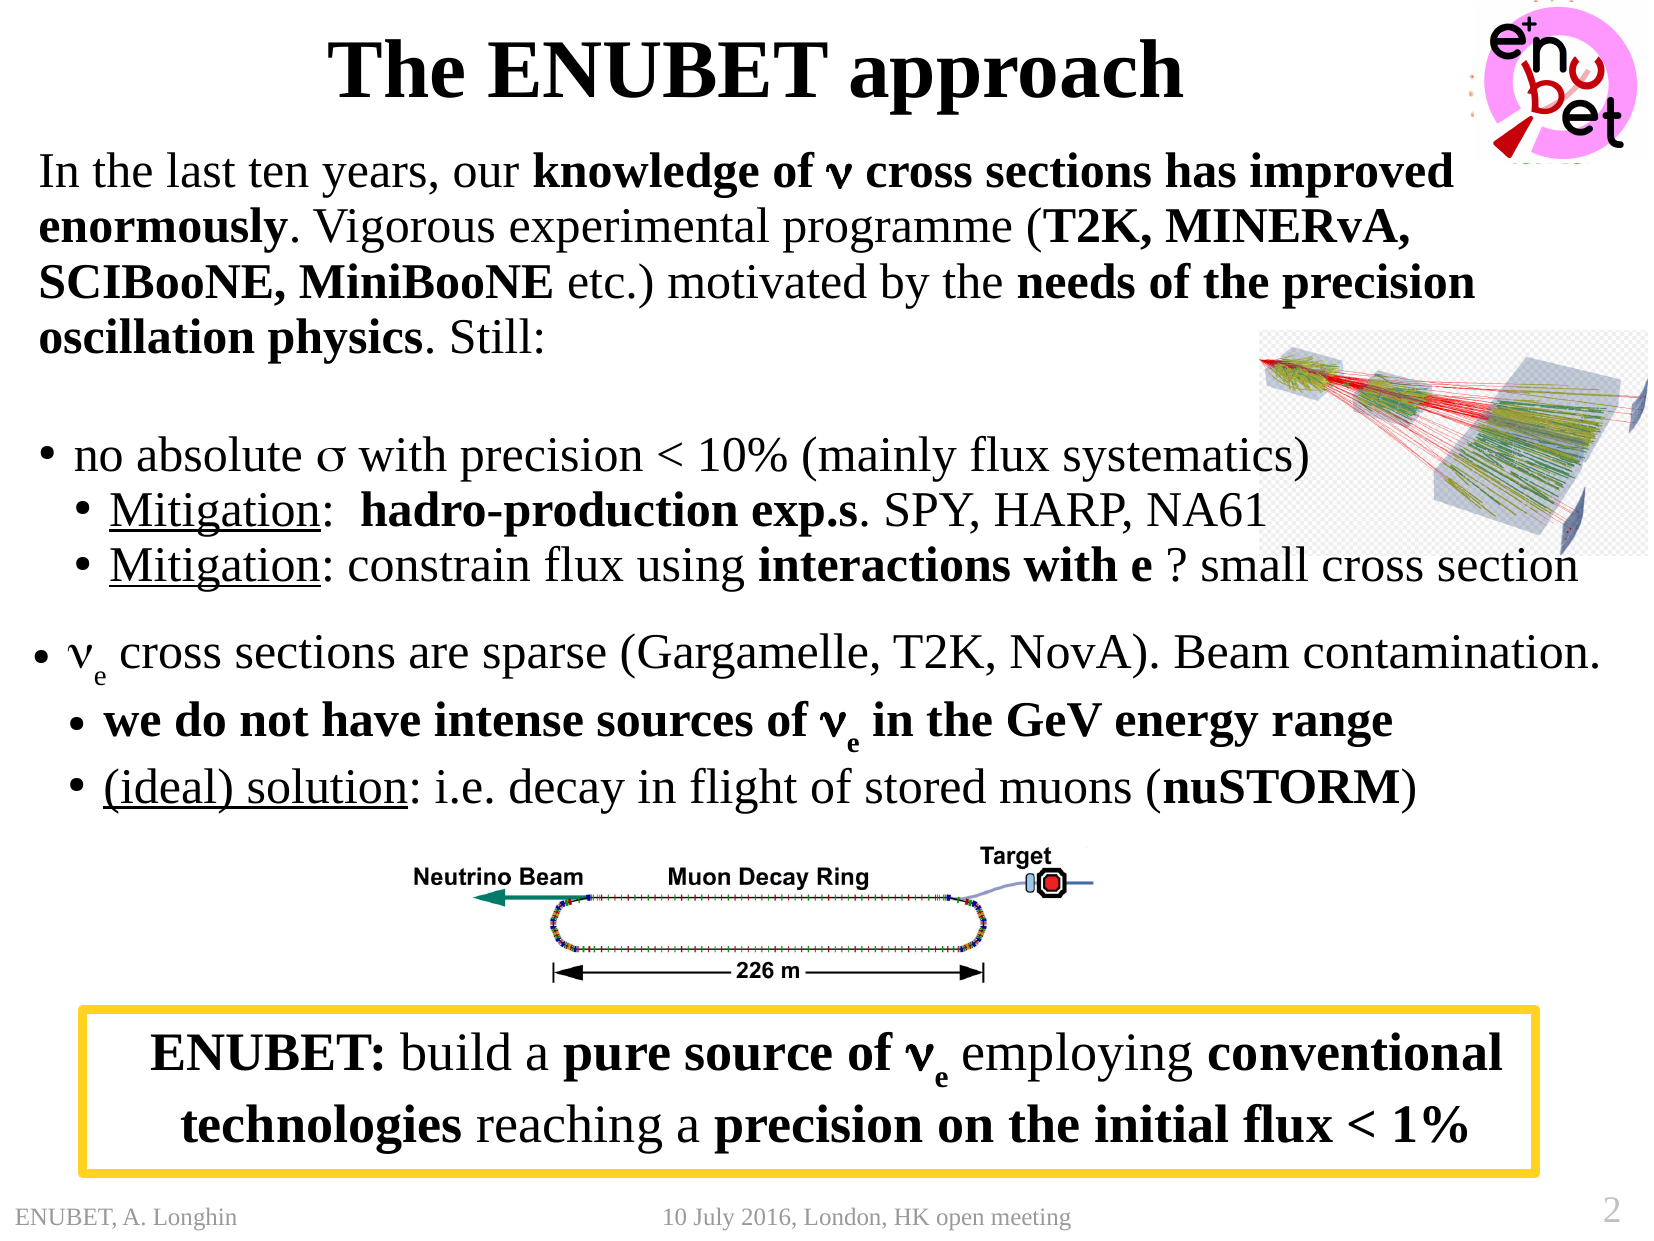

# The ENUBET approach
In the last ten years, our knowledge of n cross sections has improved enormously. Vigorous experimental programme (T2K, MINERvA, SCIBooNE, MiniBooNE etc.) motivated by the needs of the precision oscillation physics. Still:
no absolute s with precision < 10% (mainly flux systematics)
Mitigation: hadro-production exp.s. SPY, HARP, NA61
Mitigation: constrain flux using interactions with e ? small cross section
ne cross sections are sparse (Gargamelle, T2K, NovA). Beam contamination.
we do not have intense sources of ne in the GeV energy range
(ideal) solution: i.e. decay in flight of stored muons (nuSTORM)
ENUBET: build a pure source of ne employing conventional technologies reaching a precision on the initial flux < 1%